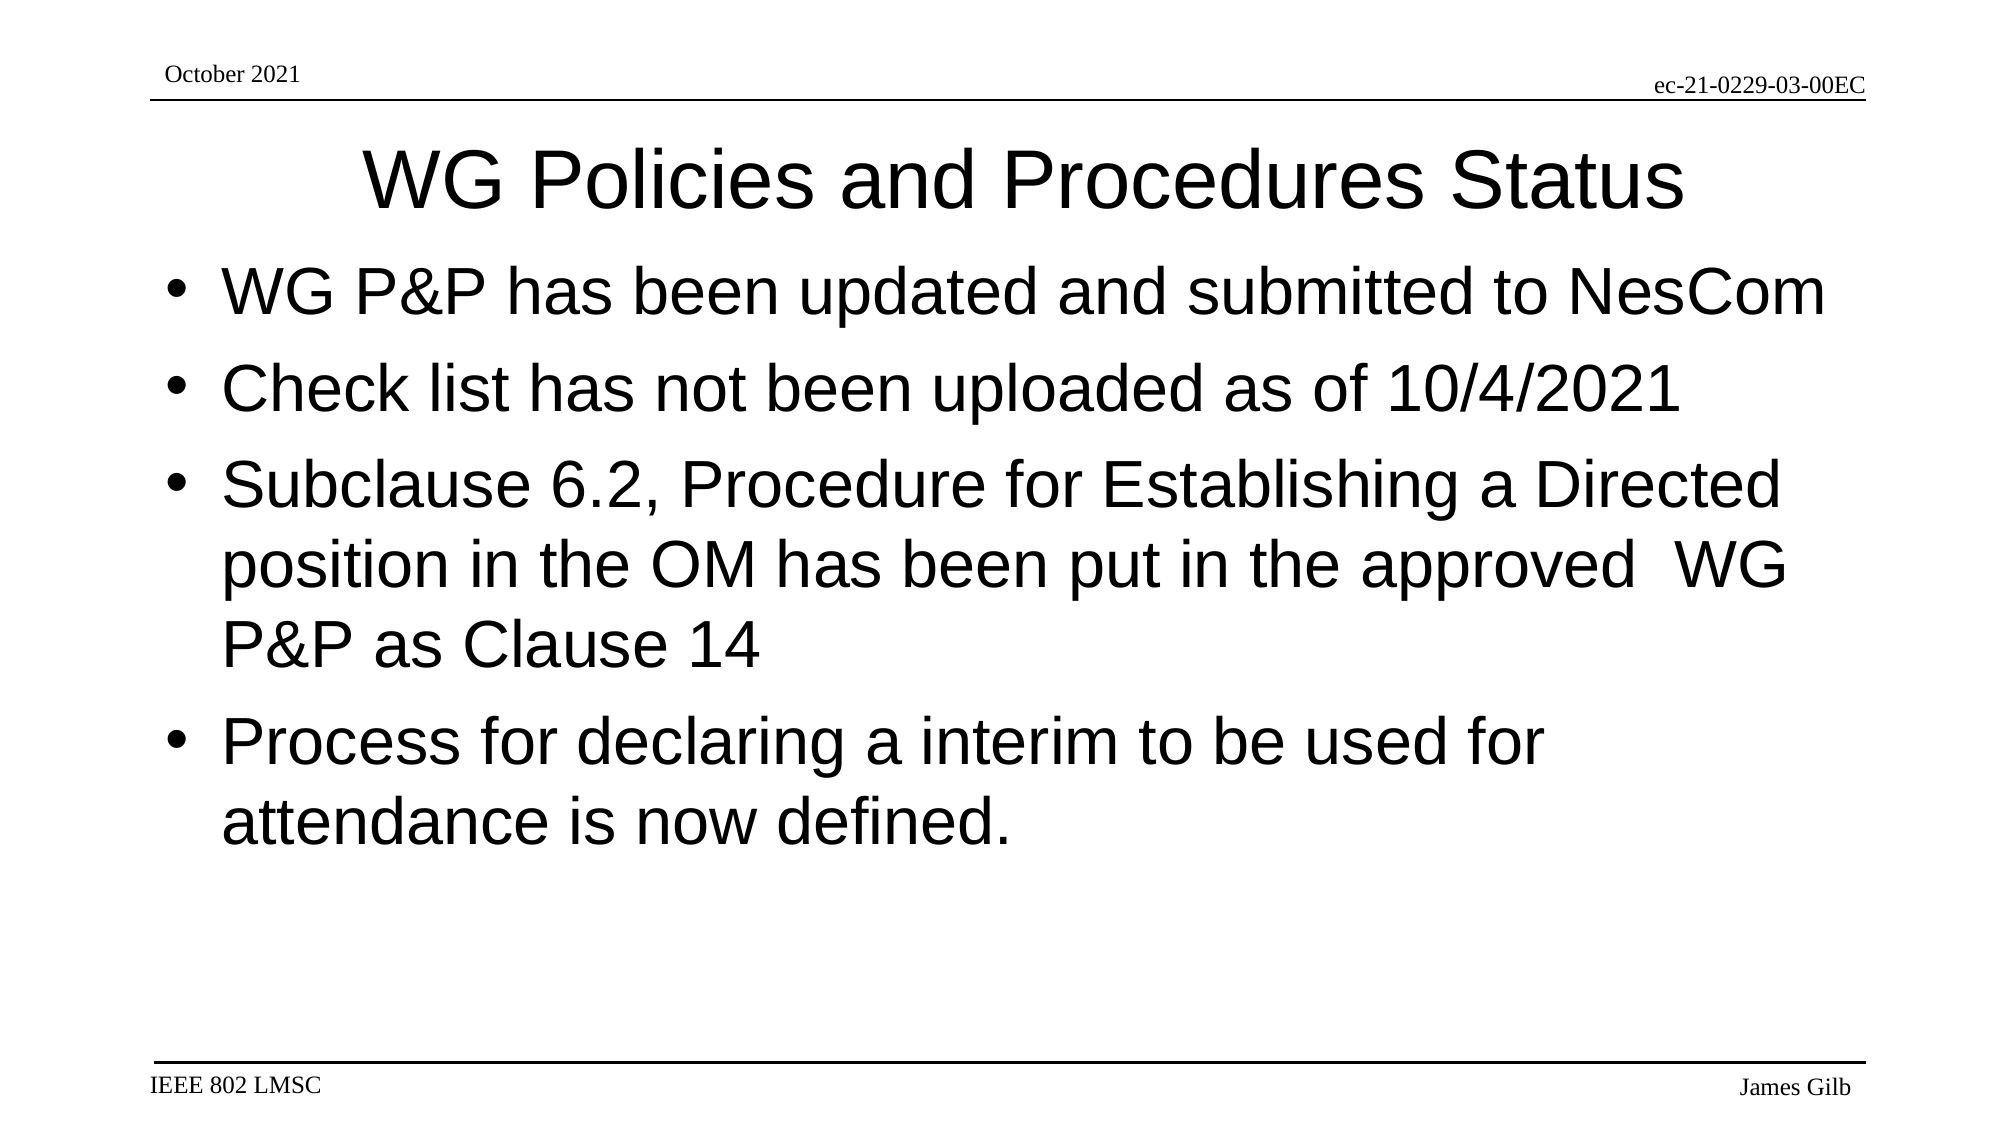

# WG Policies and Procedures Status
WG P&P has been updated and submitted to NesCom
Check list has not been uploaded as of 10/4/2021
Subclause 6.2, Procedure for Establishing a Directed position in the OM has been put in the approved WG P&P as Clause 14
Process for declaring a interim to be used for attendance is now defined.